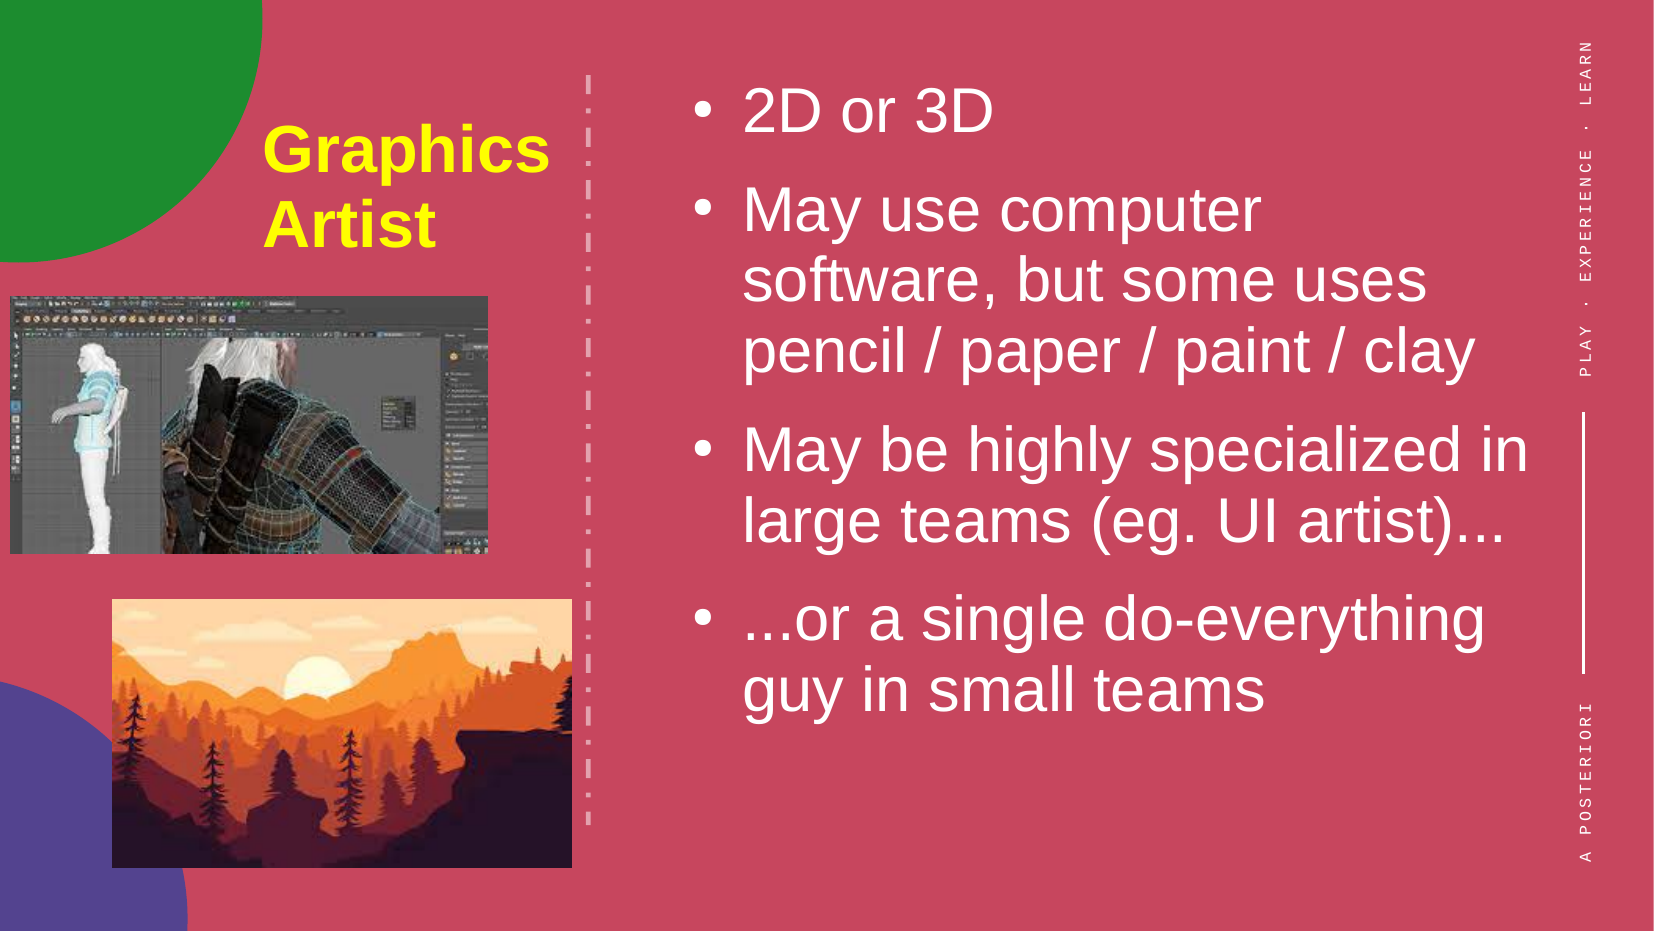

2D or 3D
May use computer software, but some uses pencil / paper / paint / clay
May be highly specialized in large teams (eg. UI artist)...
...or a single do-everything guy in small teams
# Graphics Artist